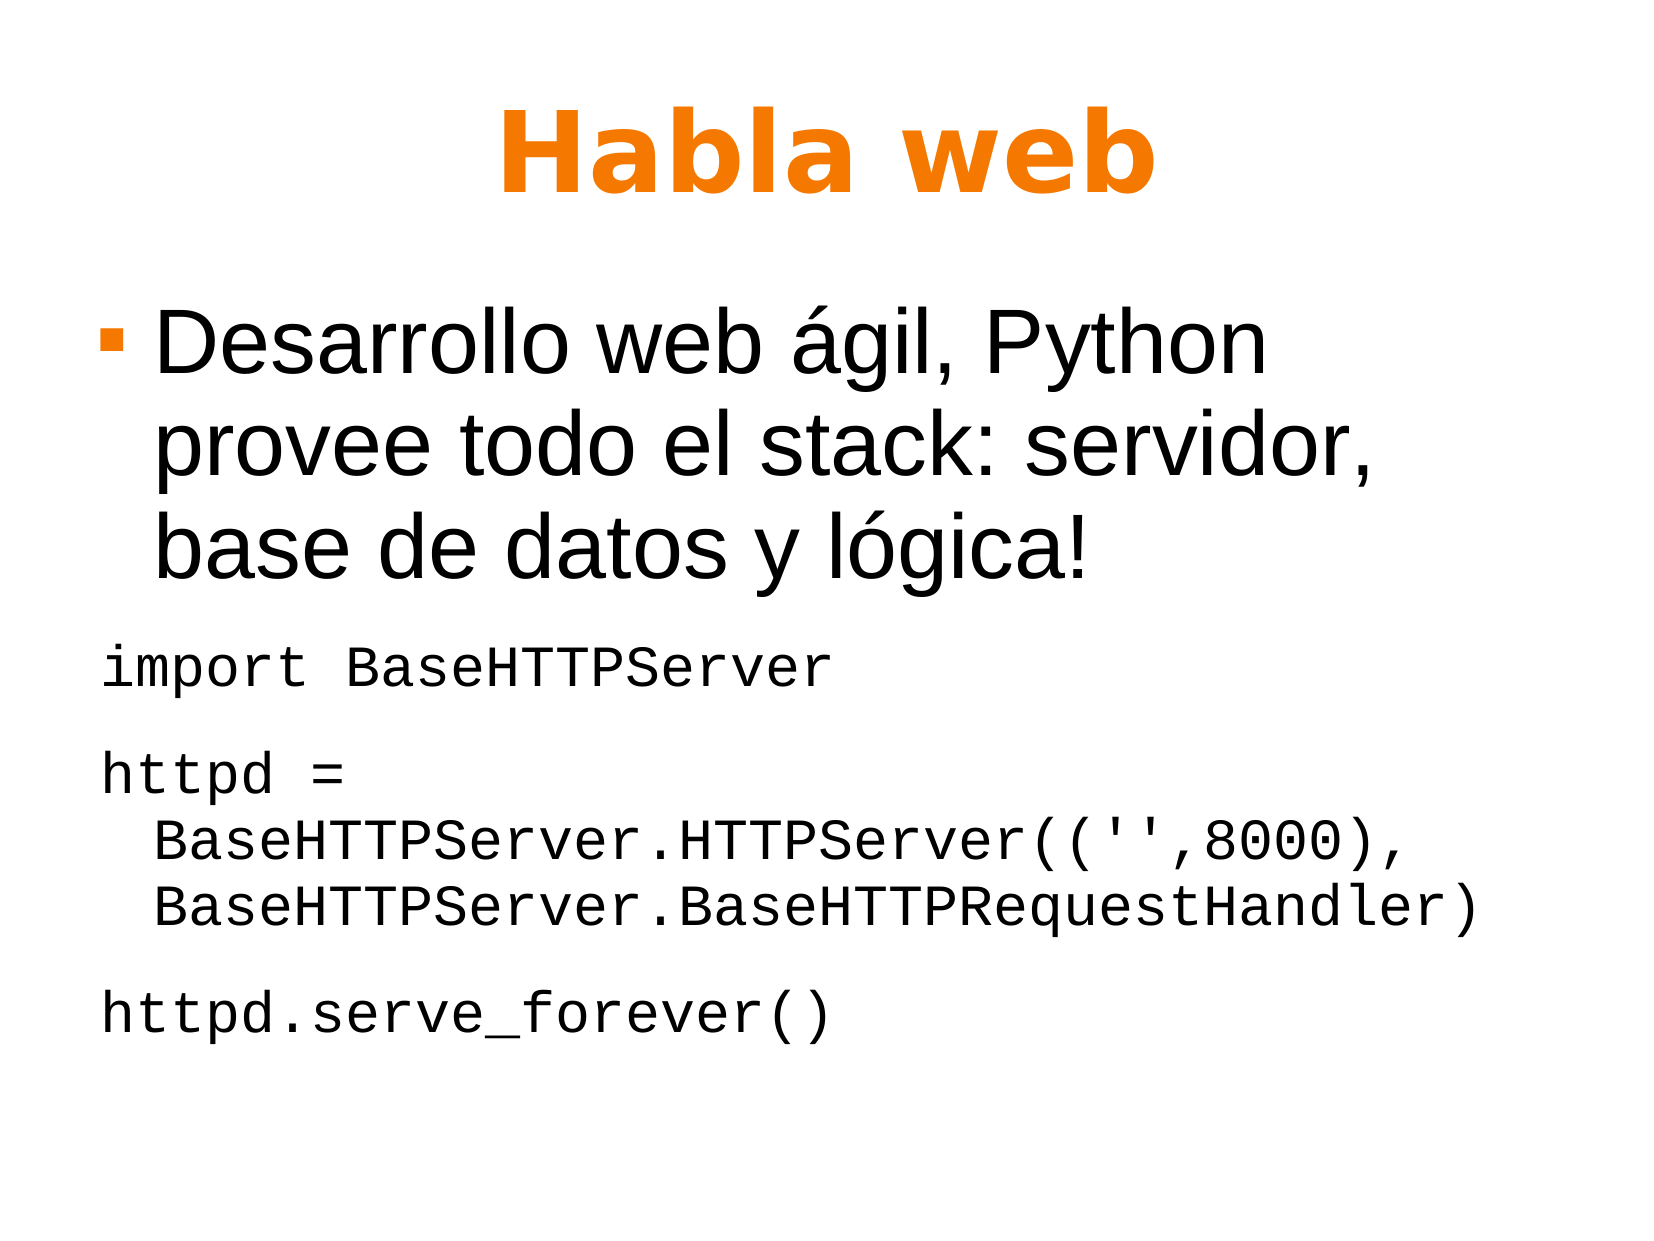

# Habla web
Desarrollo web ágil, Python provee todo el stack: servidor, base de datos y lógica!
import BaseHTTPServer
httpd = BaseHTTPServer.HTTPServer(('',8000), BaseHTTPServer.BaseHTTPRequestHandler)
httpd.serve_forever()